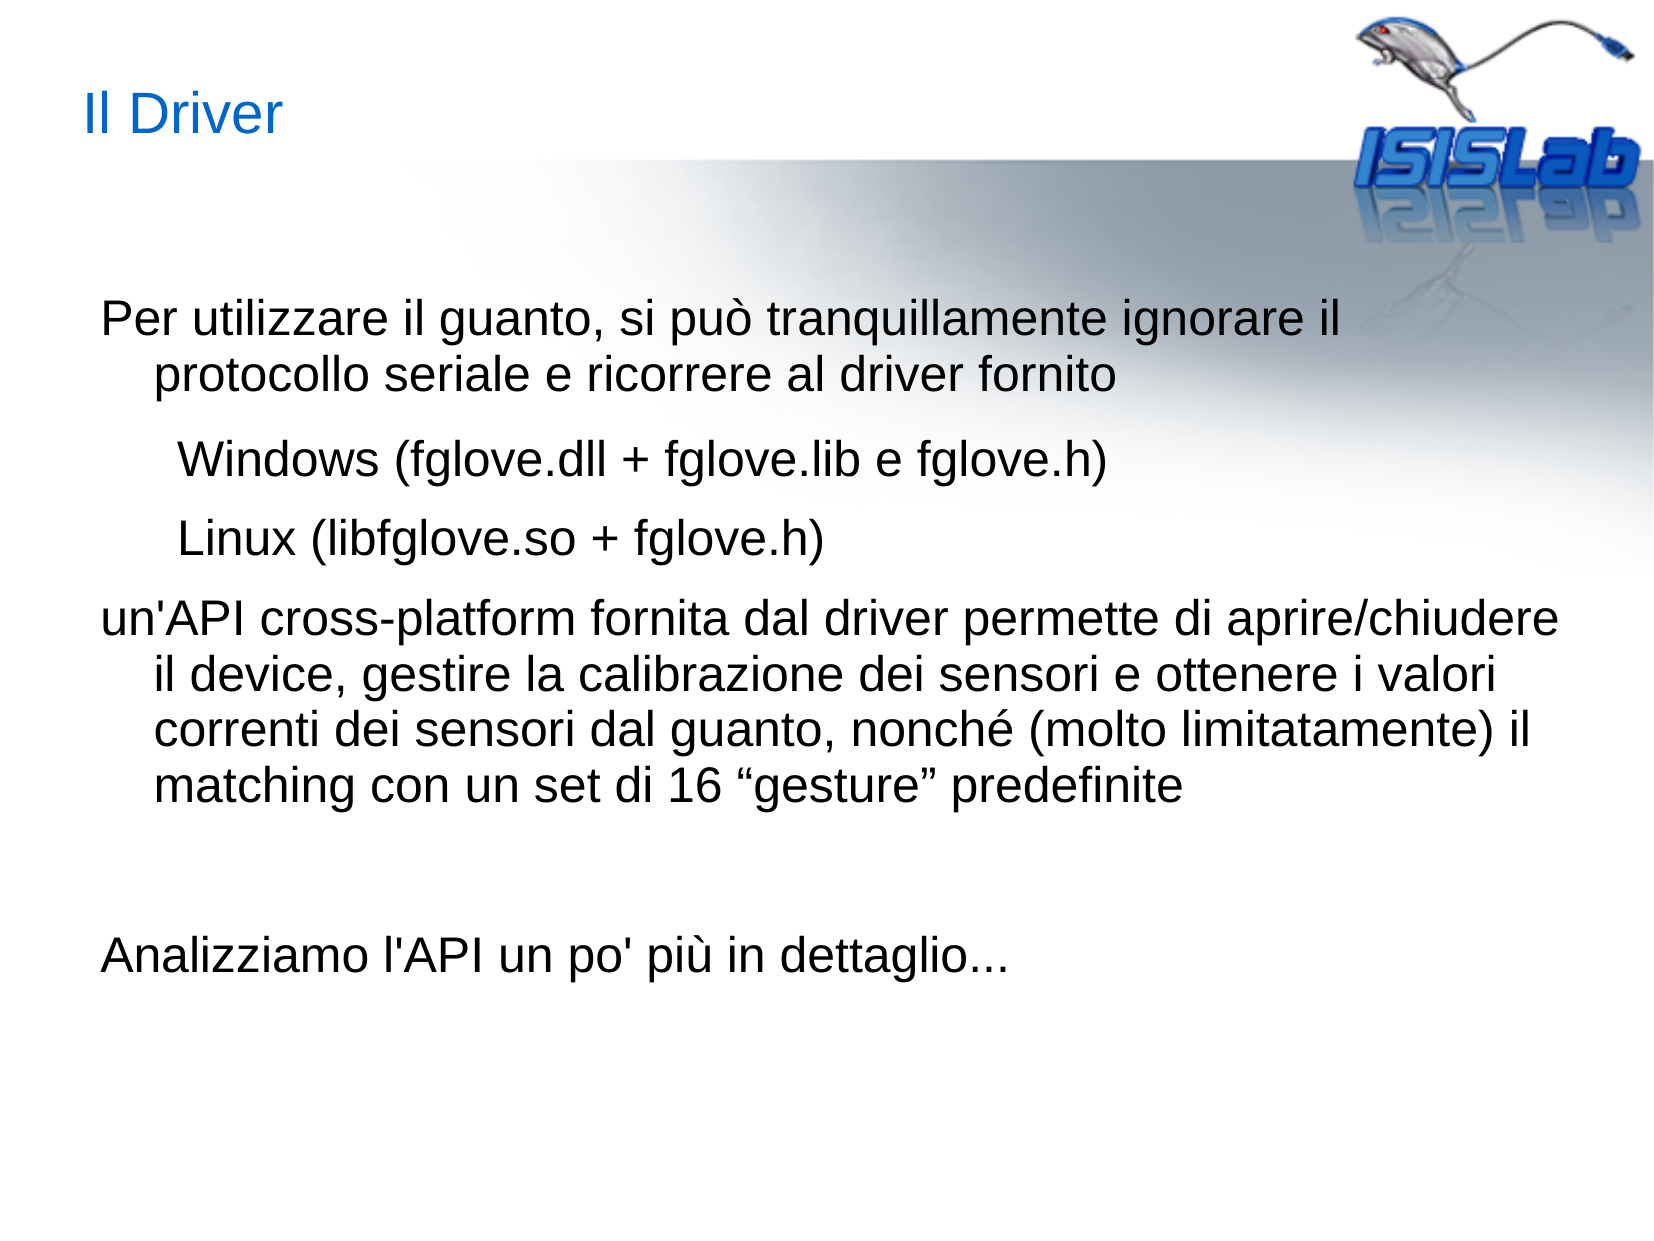

# Il Driver
Per utilizzare il guanto, si può tranquillamente ignorare il protocollo seriale e ricorrere al driver fornito
Windows (fglove.dll + fglove.lib e fglove.h)
Linux (libfglove.so + fglove.h)
un'API cross-platform fornita dal driver permette di aprire/chiudere il device, gestire la calibrazione dei sensori e ottenere i valori correnti dei sensori dal guanto, nonché (molto limitatamente) il matching con un set di 16 “gesture” predefinite
Analizziamo l'API un po' più in dettaglio...